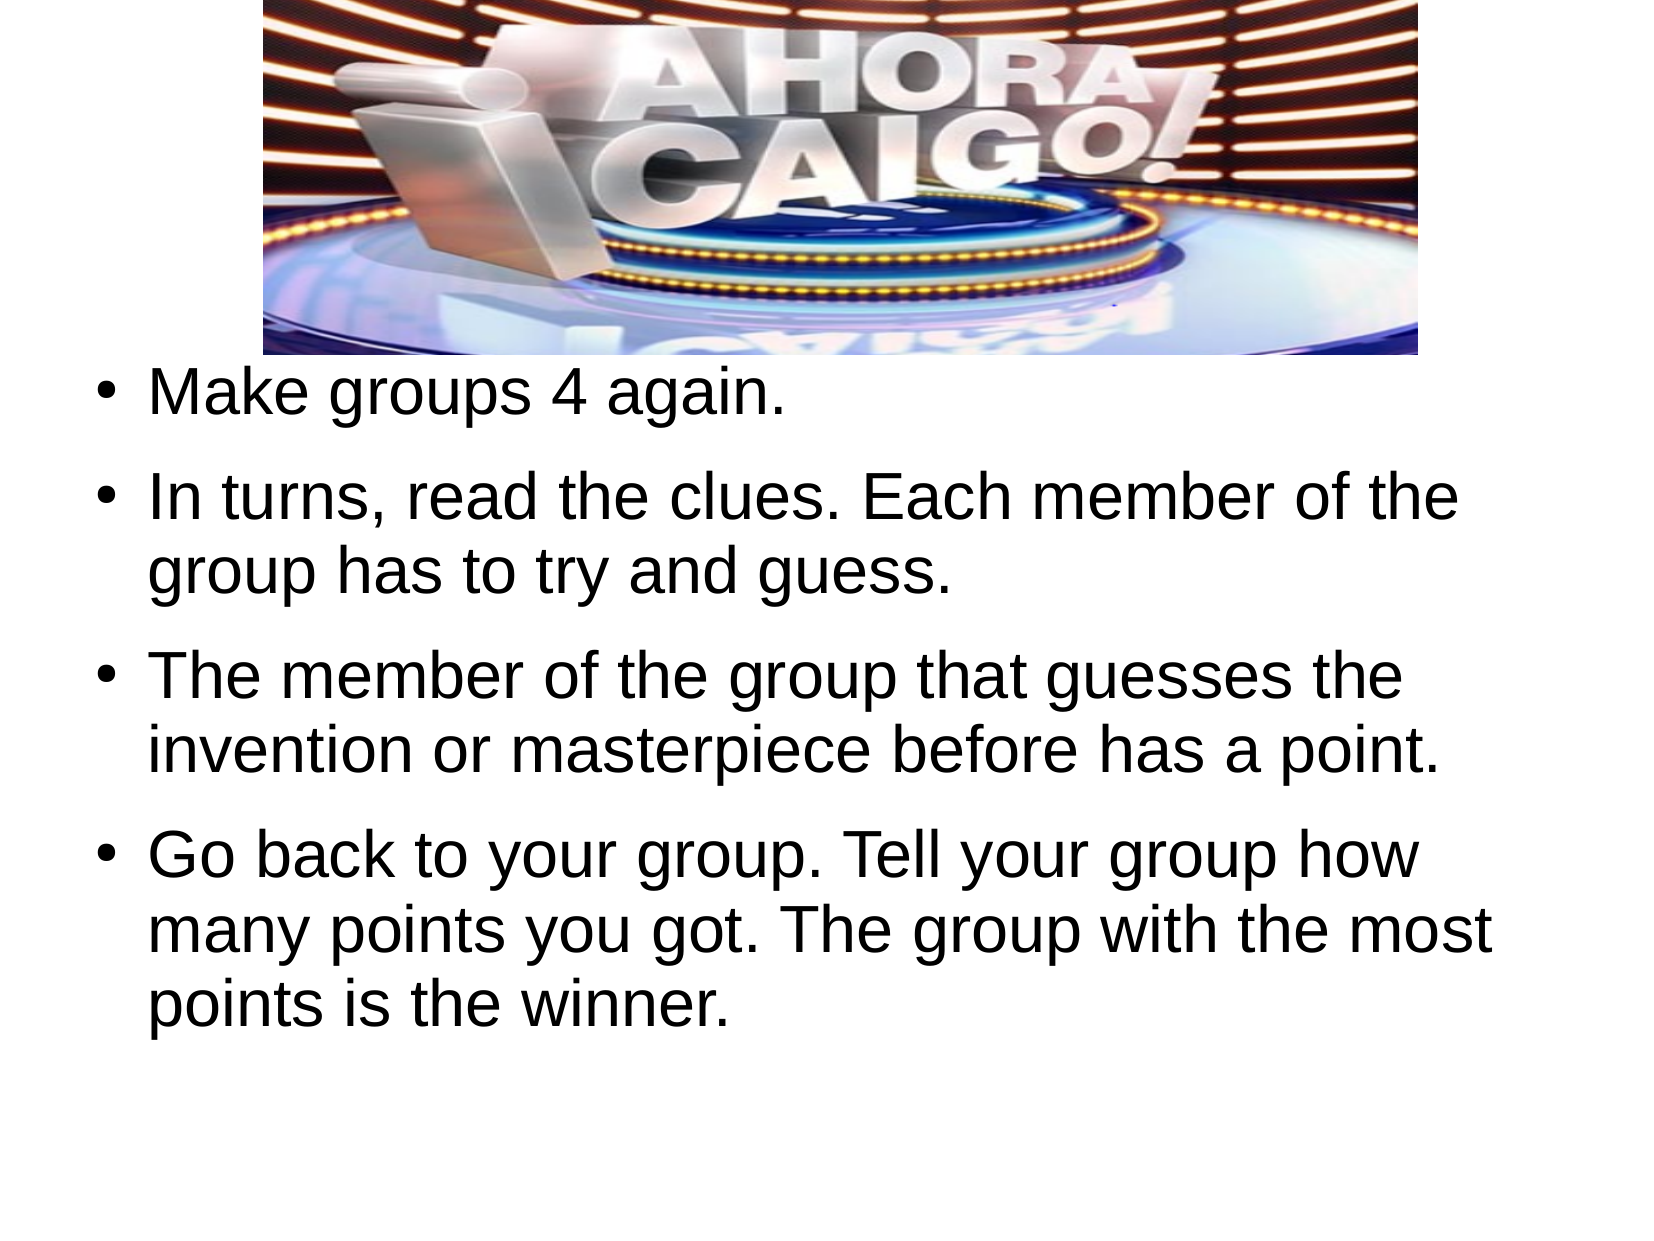

#
Make groups 4 again.
In turns, read the clues. Each member of the group has to try and guess.
The member of the group that guesses the invention or masterpiece before has a point.
Go back to your group. Tell your group how many points you got. The group with the most points is the winner.